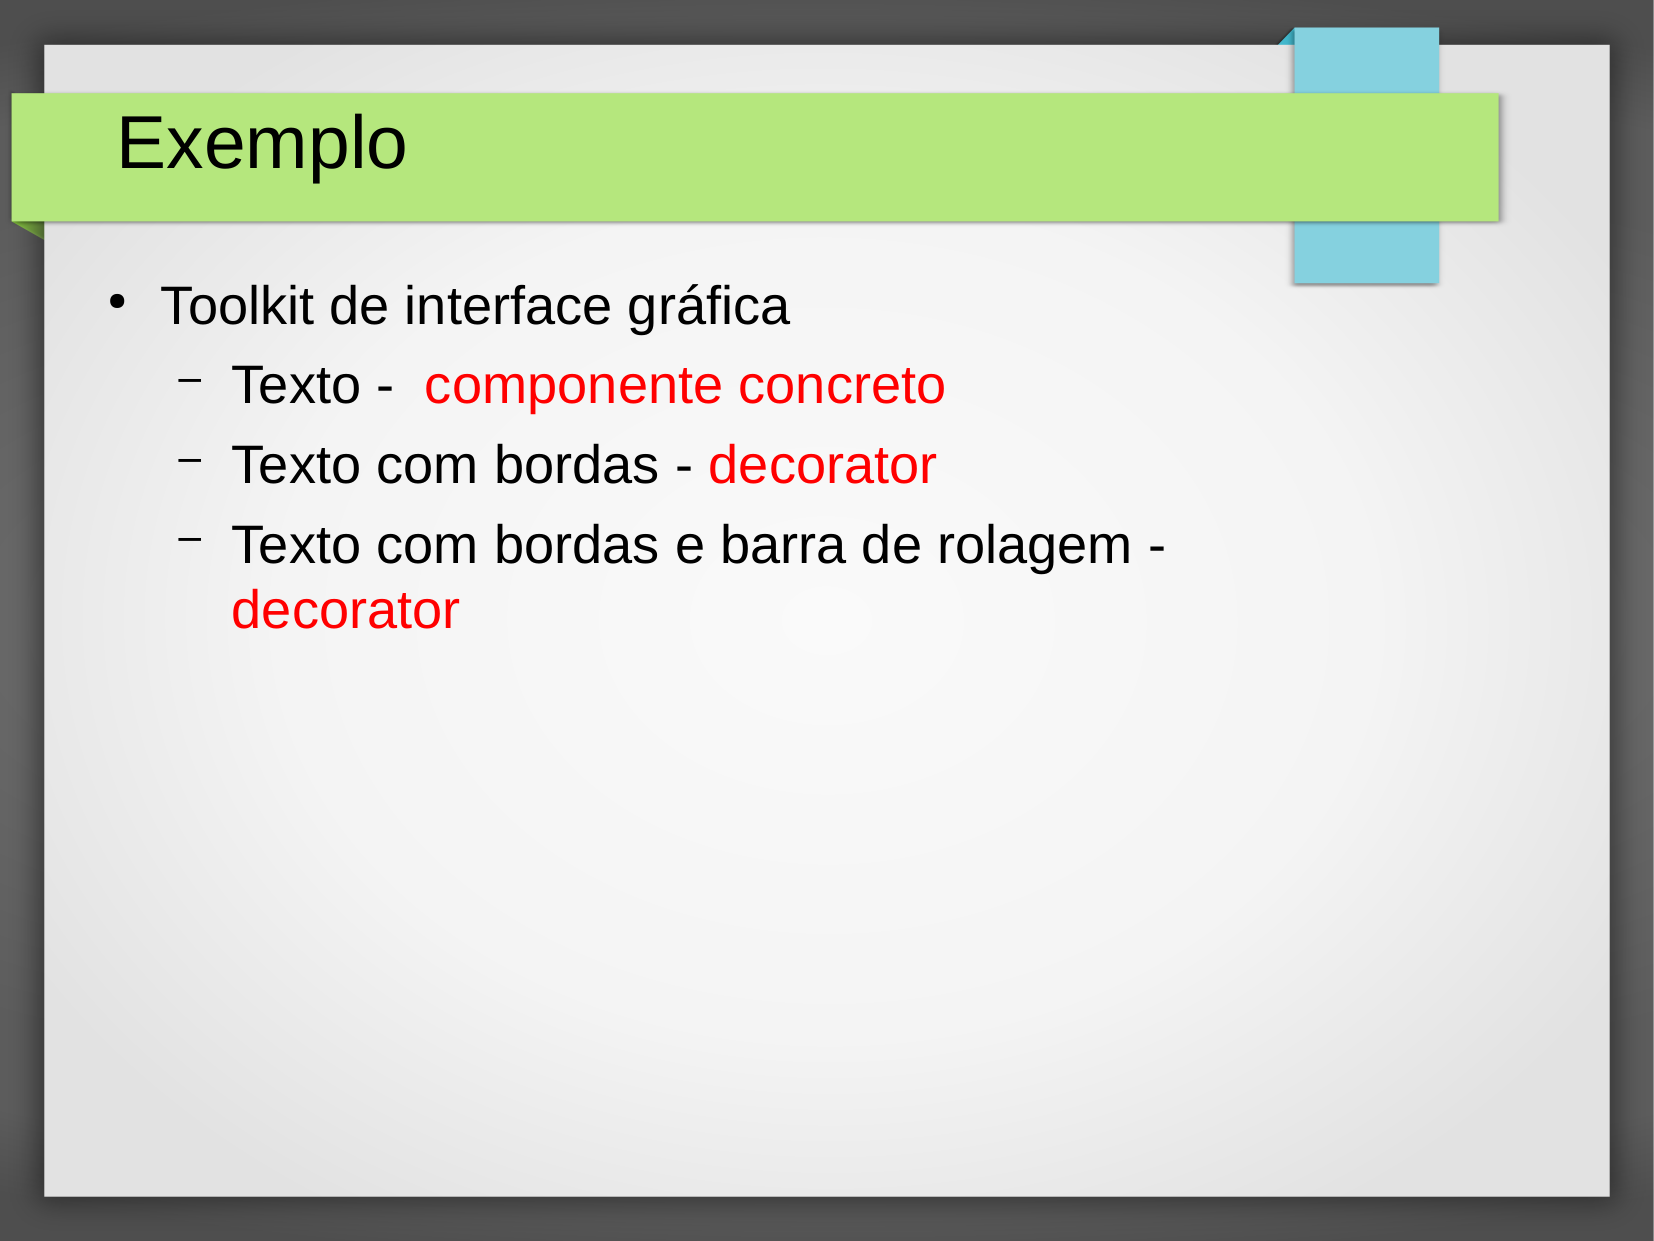

# Exemplo
Toolkit de interface gráfica
Texto - componente concreto
Texto com bordas - decorator
Texto com bordas e barra de rolagem - decorator